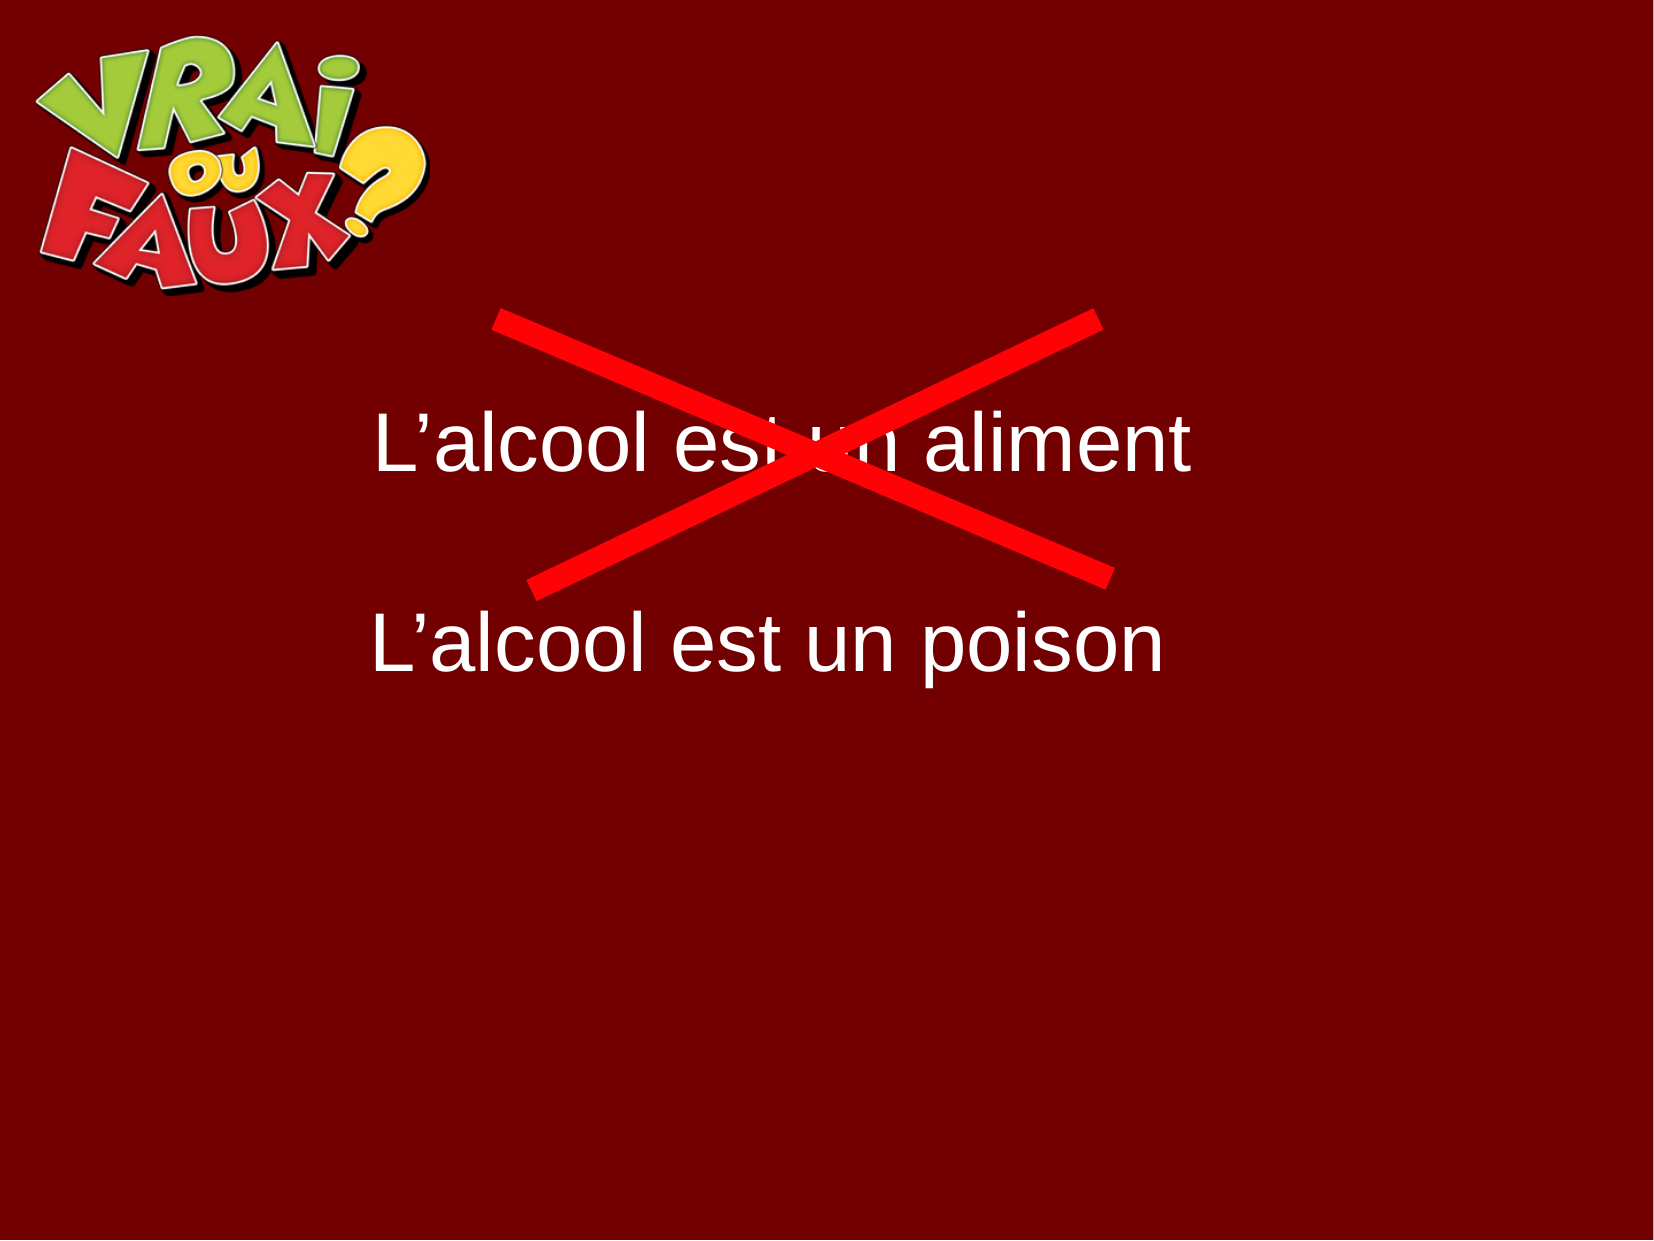

# L’alcool est un aliment L’alcool est un poison